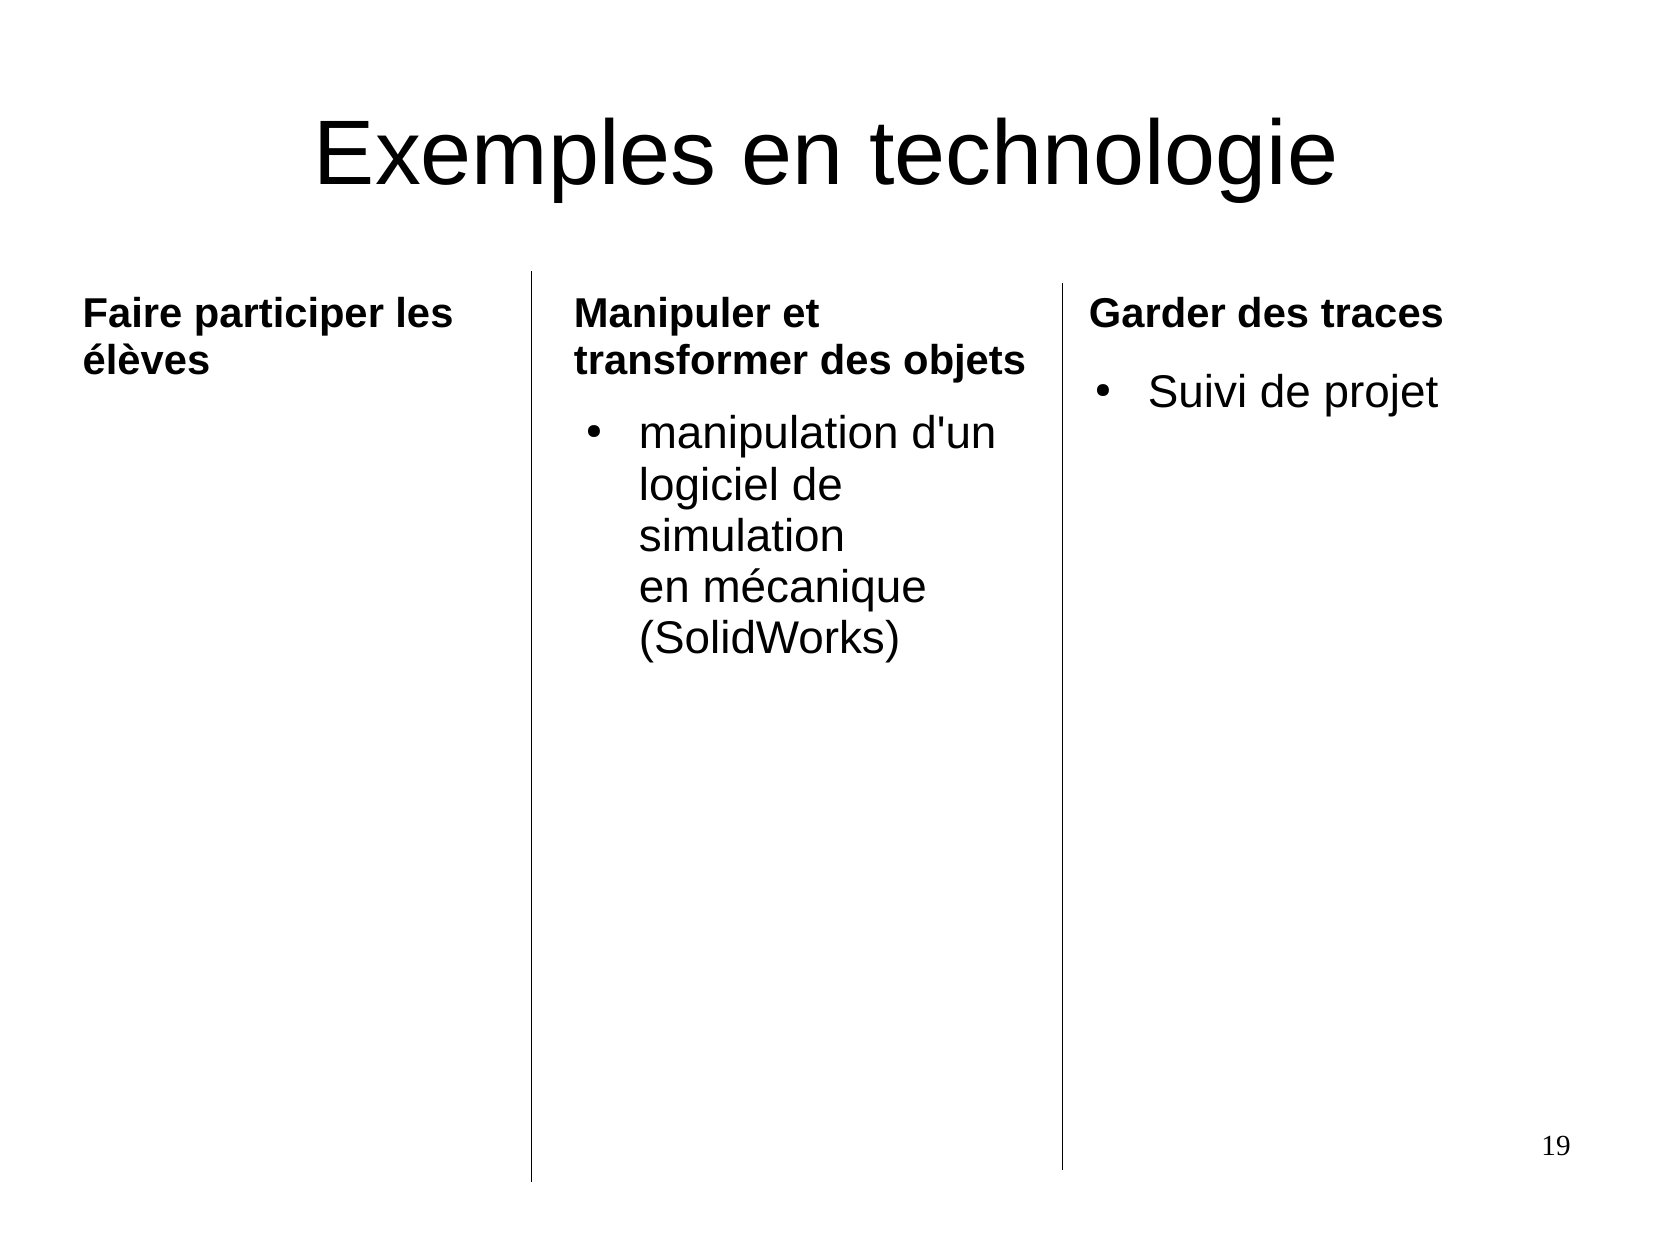

# Exemples en technologie
Faire participer les élèves
Manipuler et transformer des objets
Garder des traces
Suivi de projet
manipulation d'un logiciel de simulation
en mécanique (SolidWorks)
19